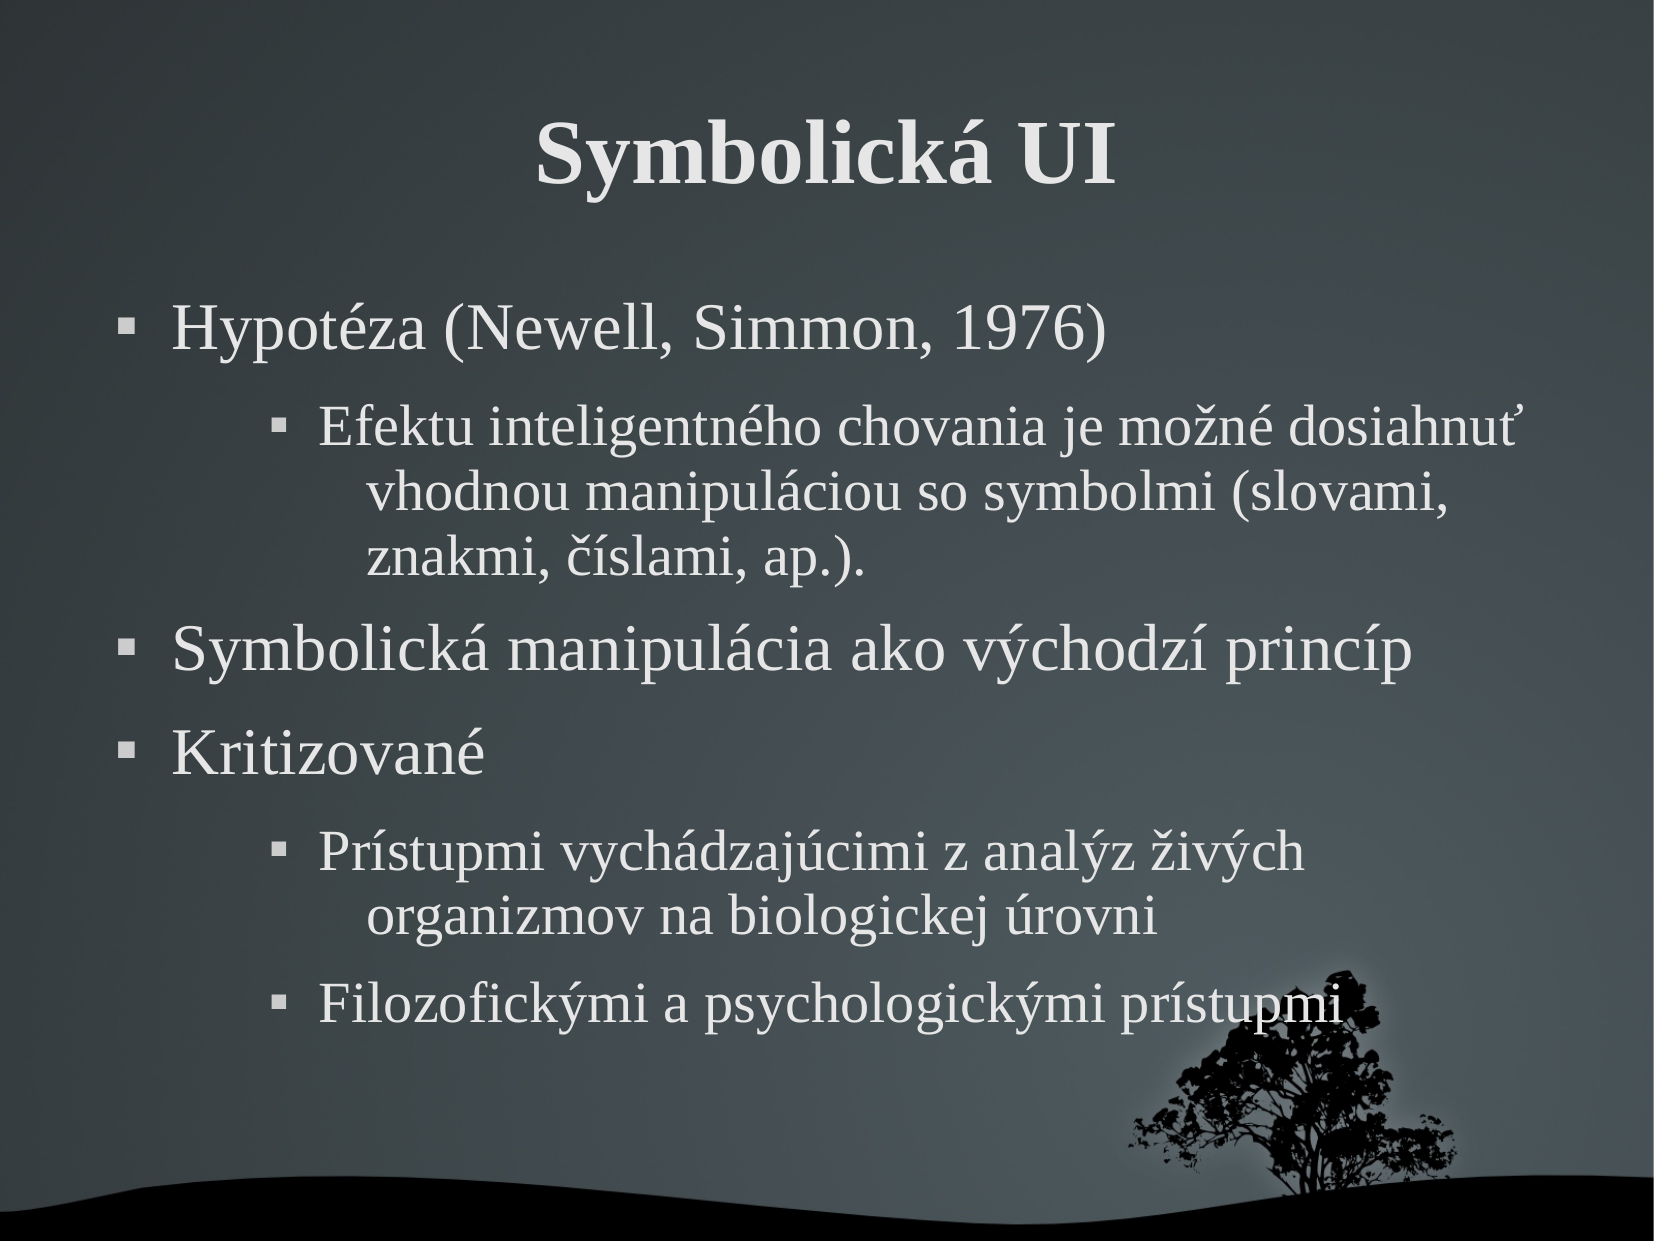

# Symbolická UI
Hypotéza (Newell, Simmon, 1976)
Efektu inteligentného chovania je možné dosiahnuť vhodnou manipuláciou so symbolmi (slovami, znakmi, číslami, ap.).
Symbolická manipulácia ako východzí princíp
Kritizované
Prístupmi vychádzajúcimi z analýz živých organizmov na biologickej úrovni
Filozofickými a psychologickými prístupmi